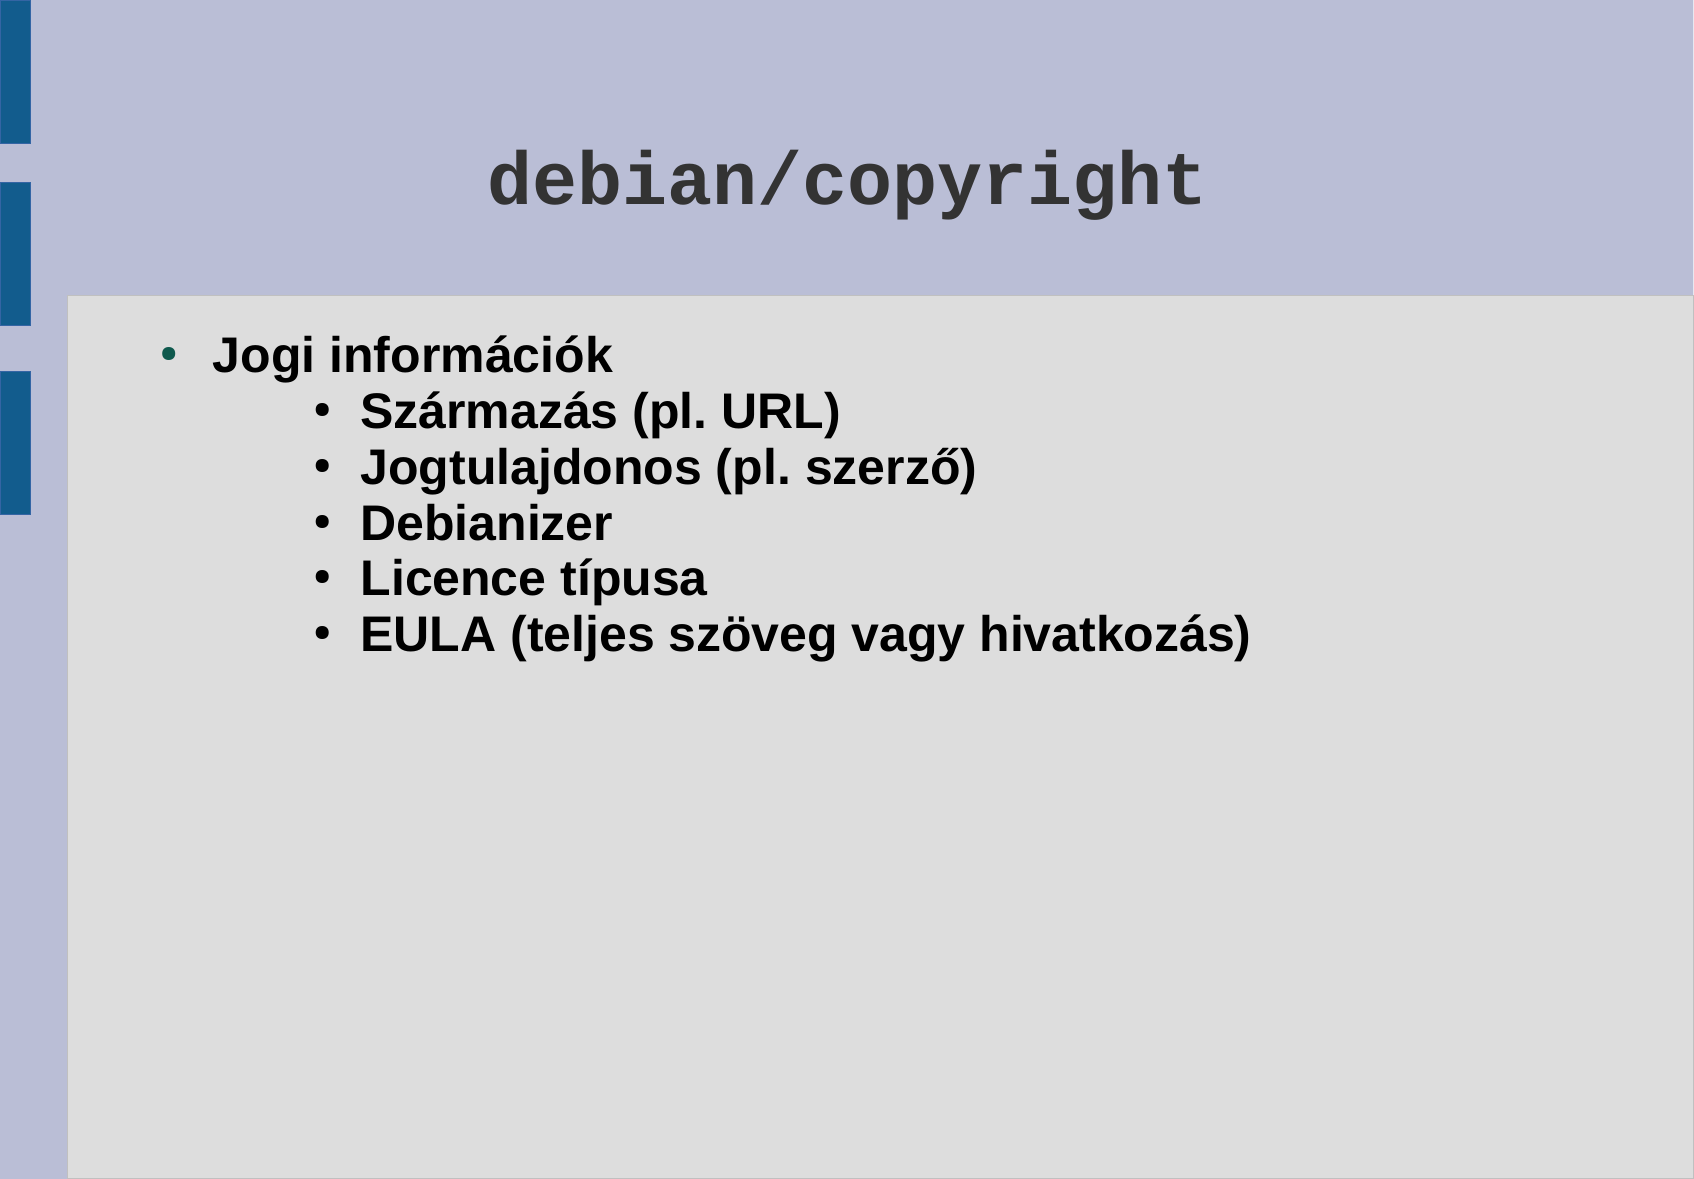

# debian/copyright
Jogi információk
Származás (pl. URL)
Jogtulajdonos (pl. szerző)
Debianizer
Licence típusa
EULA (teljes szöveg vagy hivatkozás)